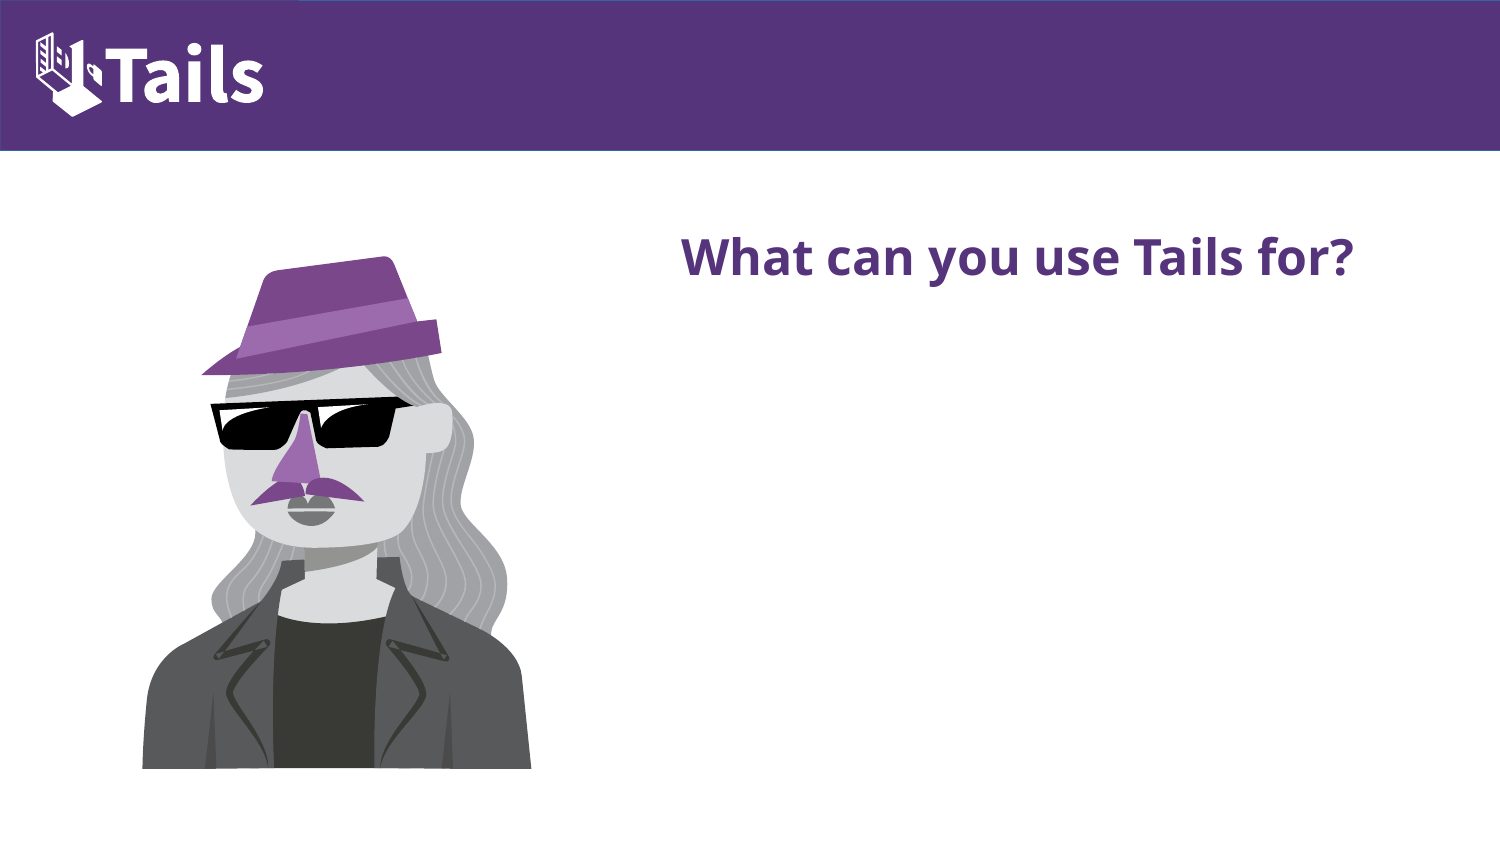

# What can you use Tails for?